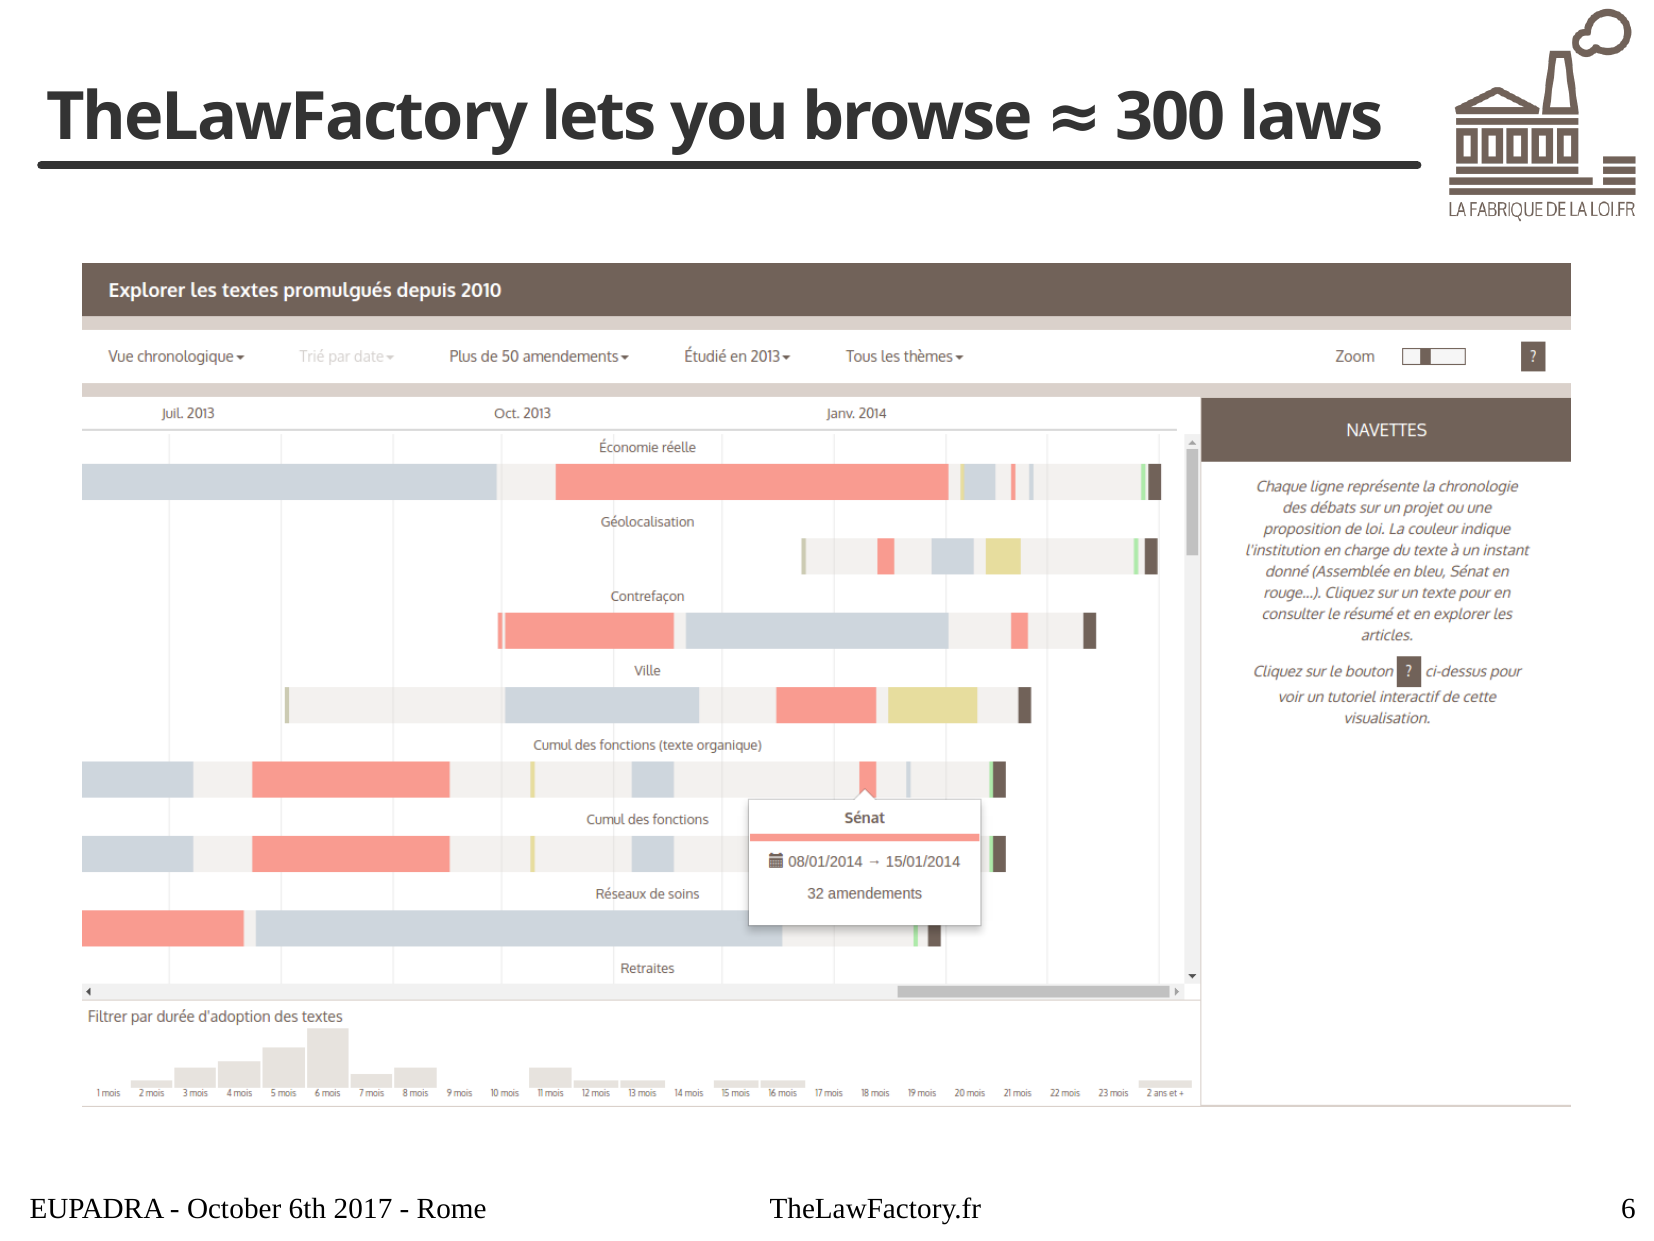

# TheLawFactory lets you browse ≈ 300 laws
EUPADRA - October 6th 2017 - Rome
TheLawFactory.fr
6